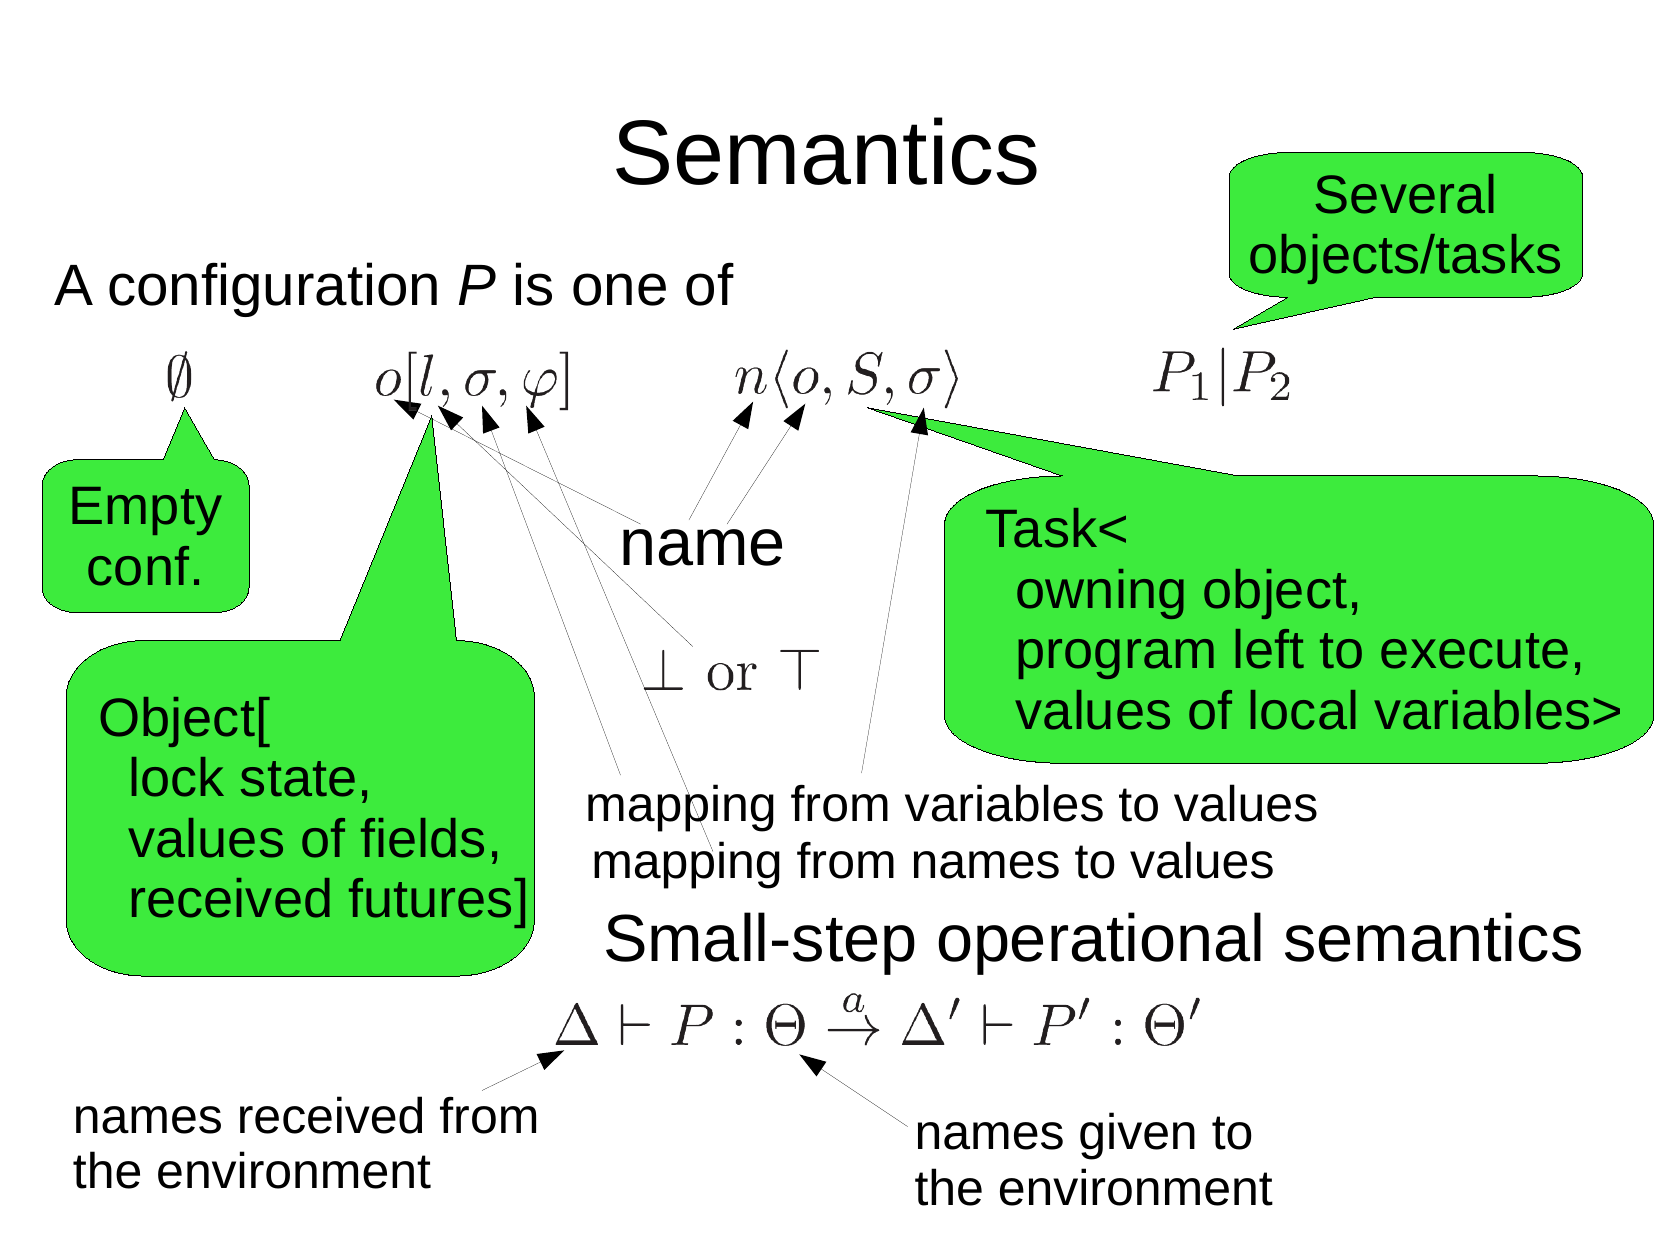

# Semantics
Several
objects/tasks
A configuration P is one of
Empty
conf.
Task<
 owning object,
 program left to execute,
 values of local variables>
name
Object[
 lock state,
 values of fields,
 received futures]
mapping from variables to values
mapping from names to values
Small-step operational semantics
names received from the environment
names given to the environment